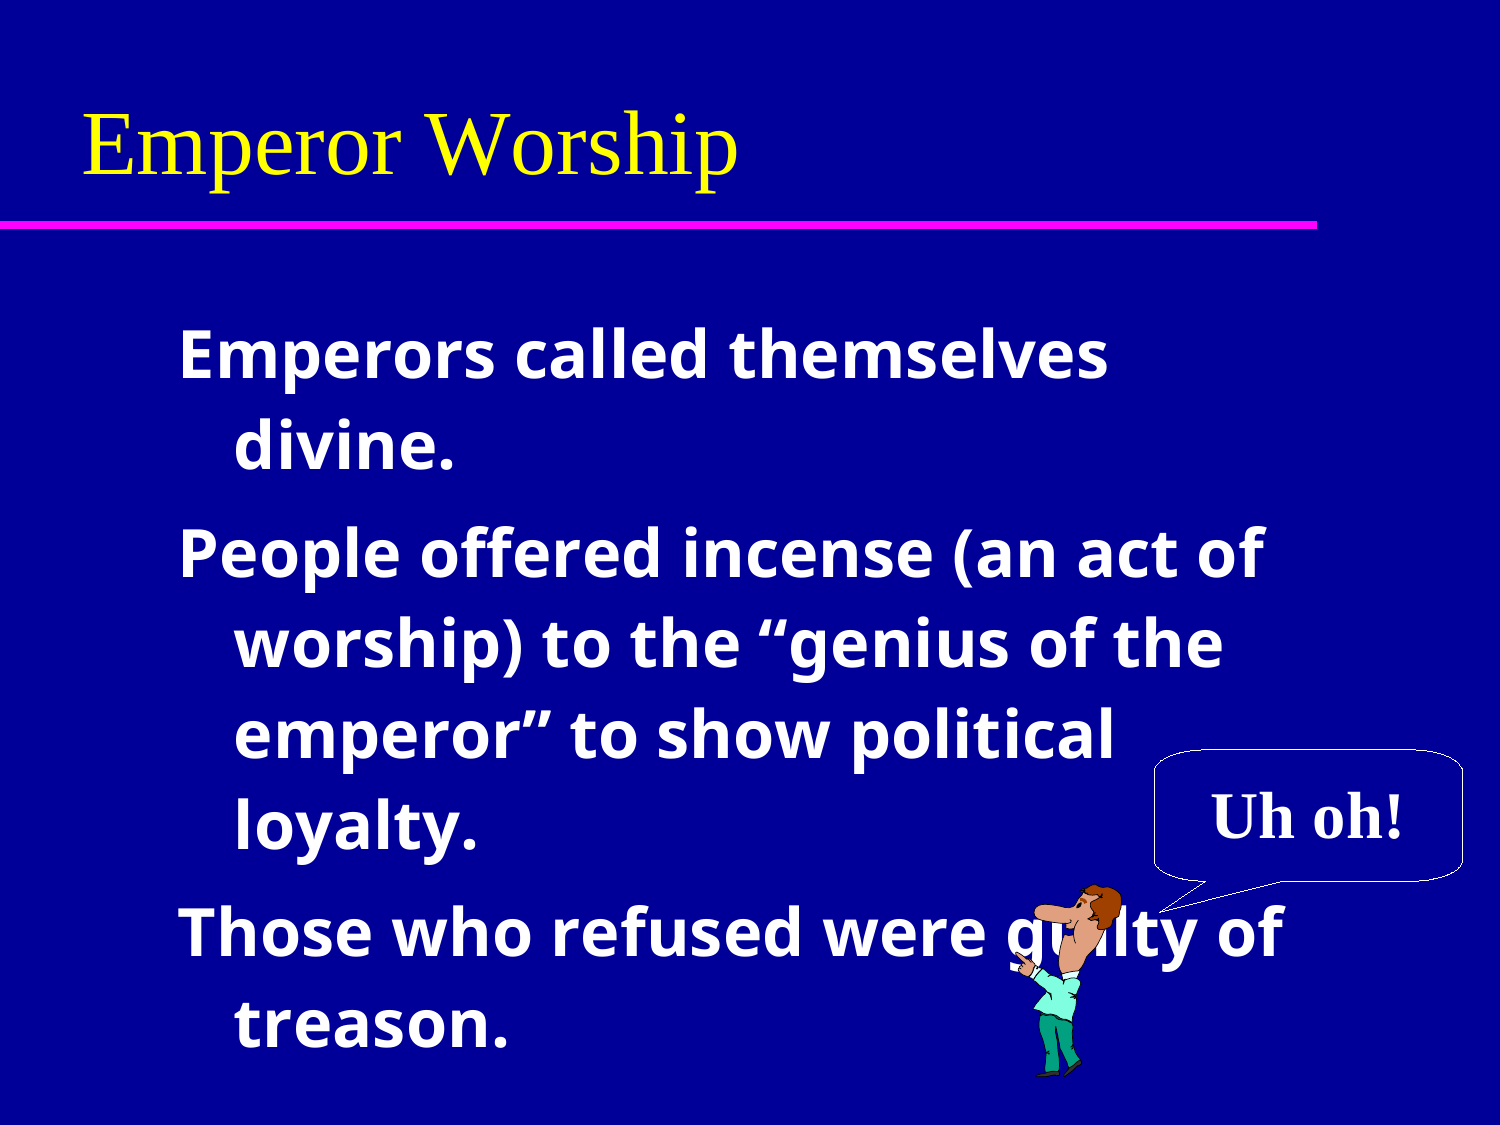

# Emperor Worship
Emperors called themselves divine.
People offered incense (an act of worship) to the “genius of the emperor” to show political loyalty.
Those who refused were guilty of treason.
Uh oh!